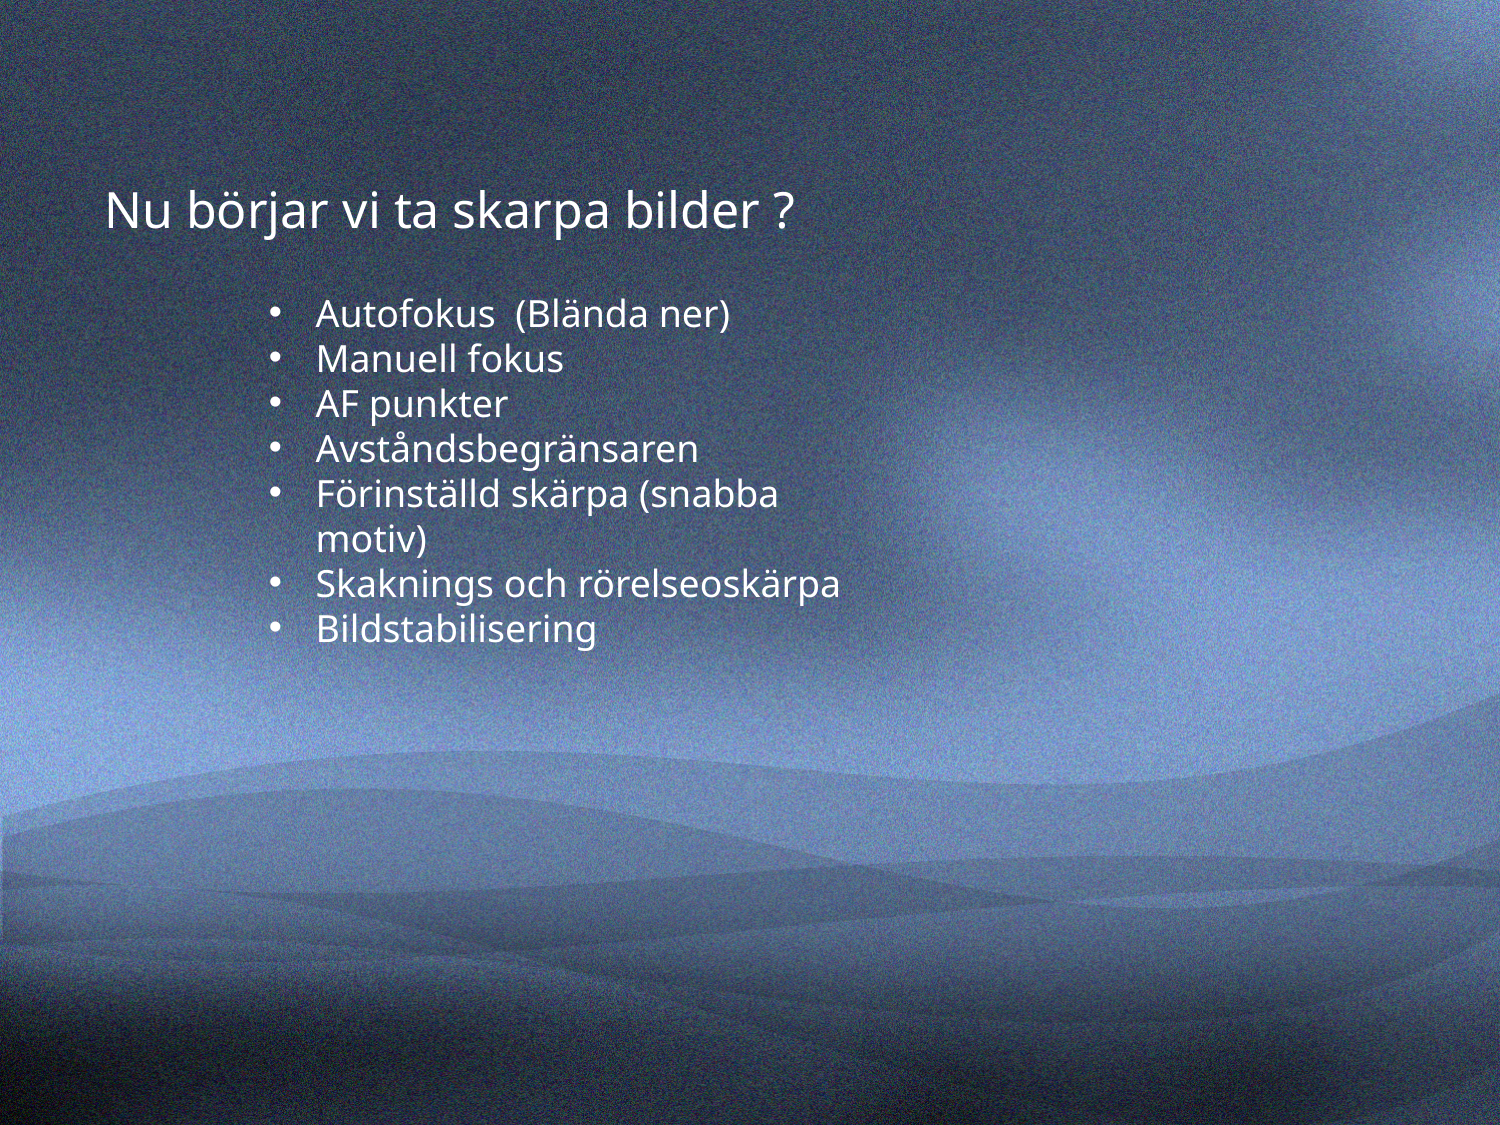

Nu börjar vi ta skarpa bilder ?
Autofokus (Blända ner)
Manuell fokus
AF punkter
Avståndsbegränsaren
Förinställd skärpa (snabba motiv)
Skaknings och rörelseoskärpa
Bildstabilisering